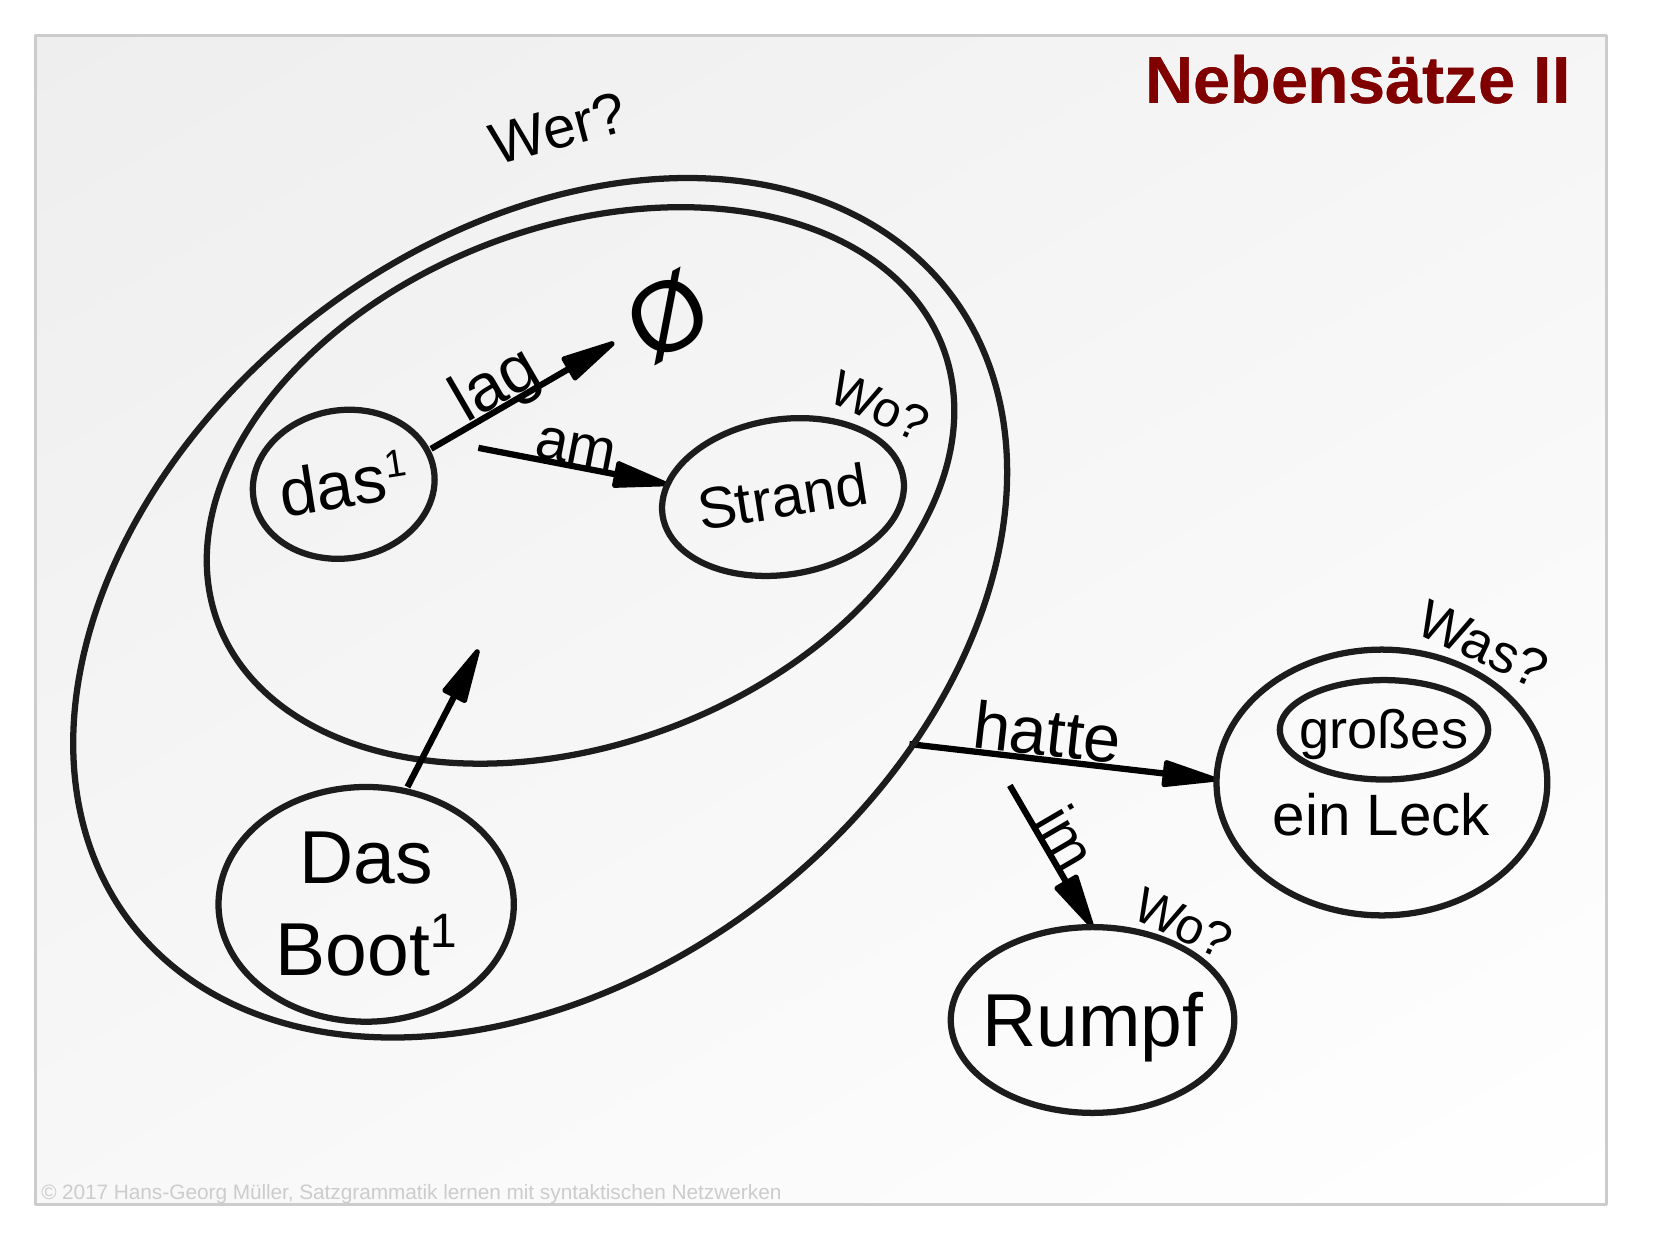

# Nebensätze II
Nebensätze II
Wer?
lag
das1
Strand
am
Ø
Wo?
Was?
ein Leck
großes
hatte
im
Das
Boot1
Wo?
Rumpf